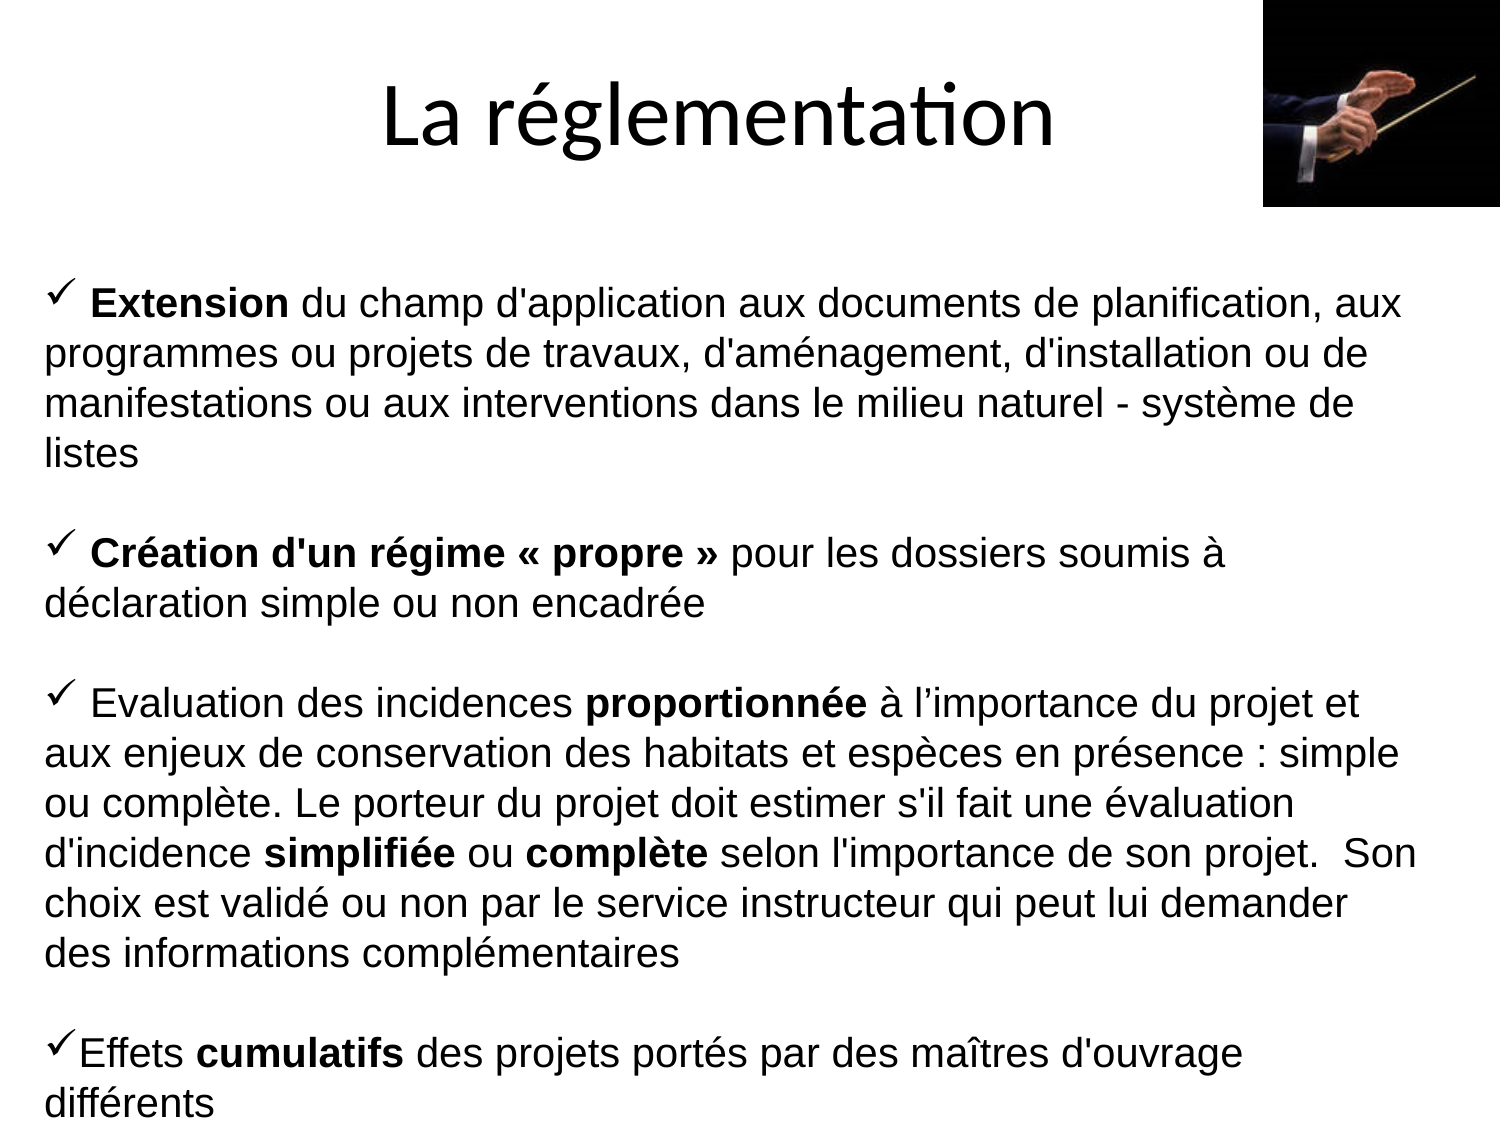

La réglementation
 Extension du champ d'application aux documents de planification, aux programmes ou projets de travaux, d'aménagement, d'installation ou de manifestations ou aux interventions dans le milieu naturel - système de listes
 Création d'un régime « propre » pour les dossiers soumis à déclaration simple ou non encadrée
 Evaluation des incidences proportionnée à l’importance du projet et aux enjeux de conservation des habitats et espèces en présence : simple ou complète. Le porteur du projet doit estimer s'il fait une évaluation d'incidence simplifiée ou complète selon l'importance de son projet. Son choix est validé ou non par le service instructeur qui peut lui demander des informations complémentaires
Effets cumulatifs des projets portés par des maîtres d'ouvrage différents